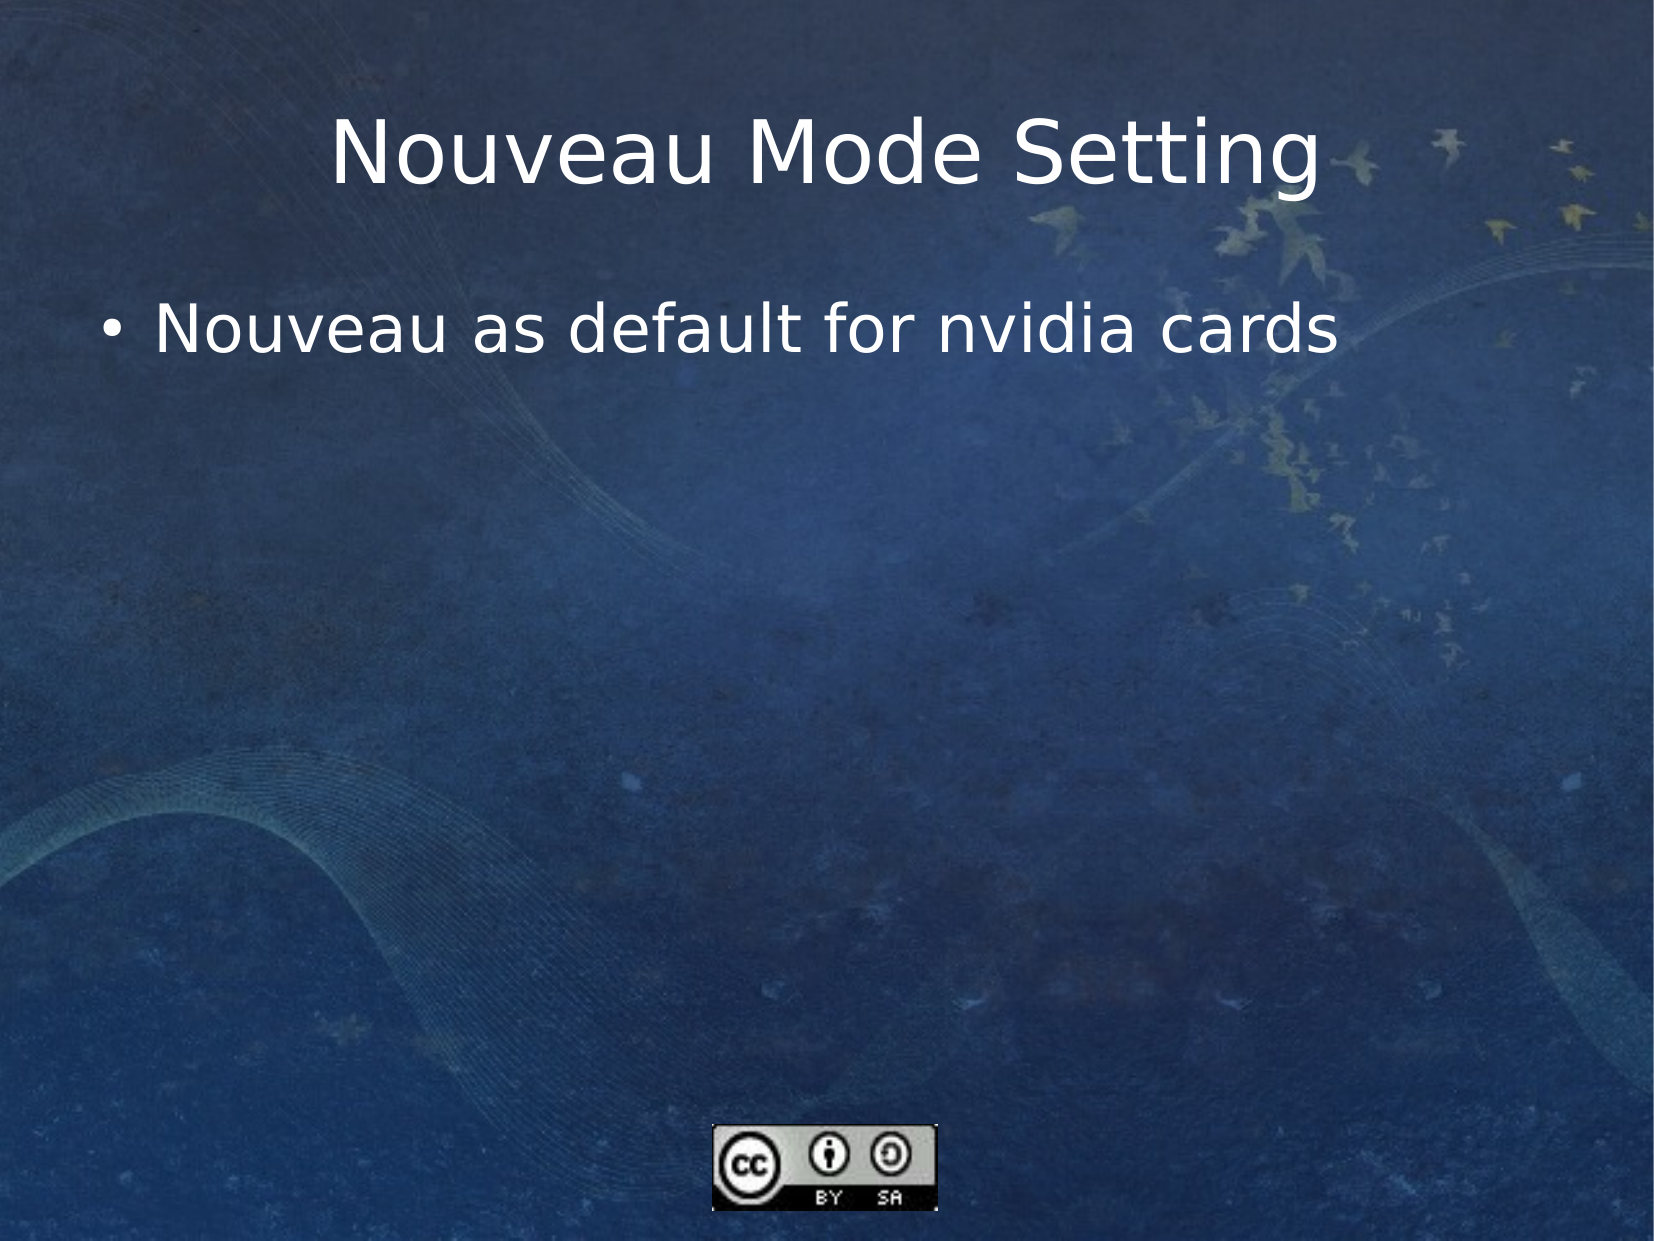

# Nouveau Mode Setting
Nouveau as default for nvidia cards